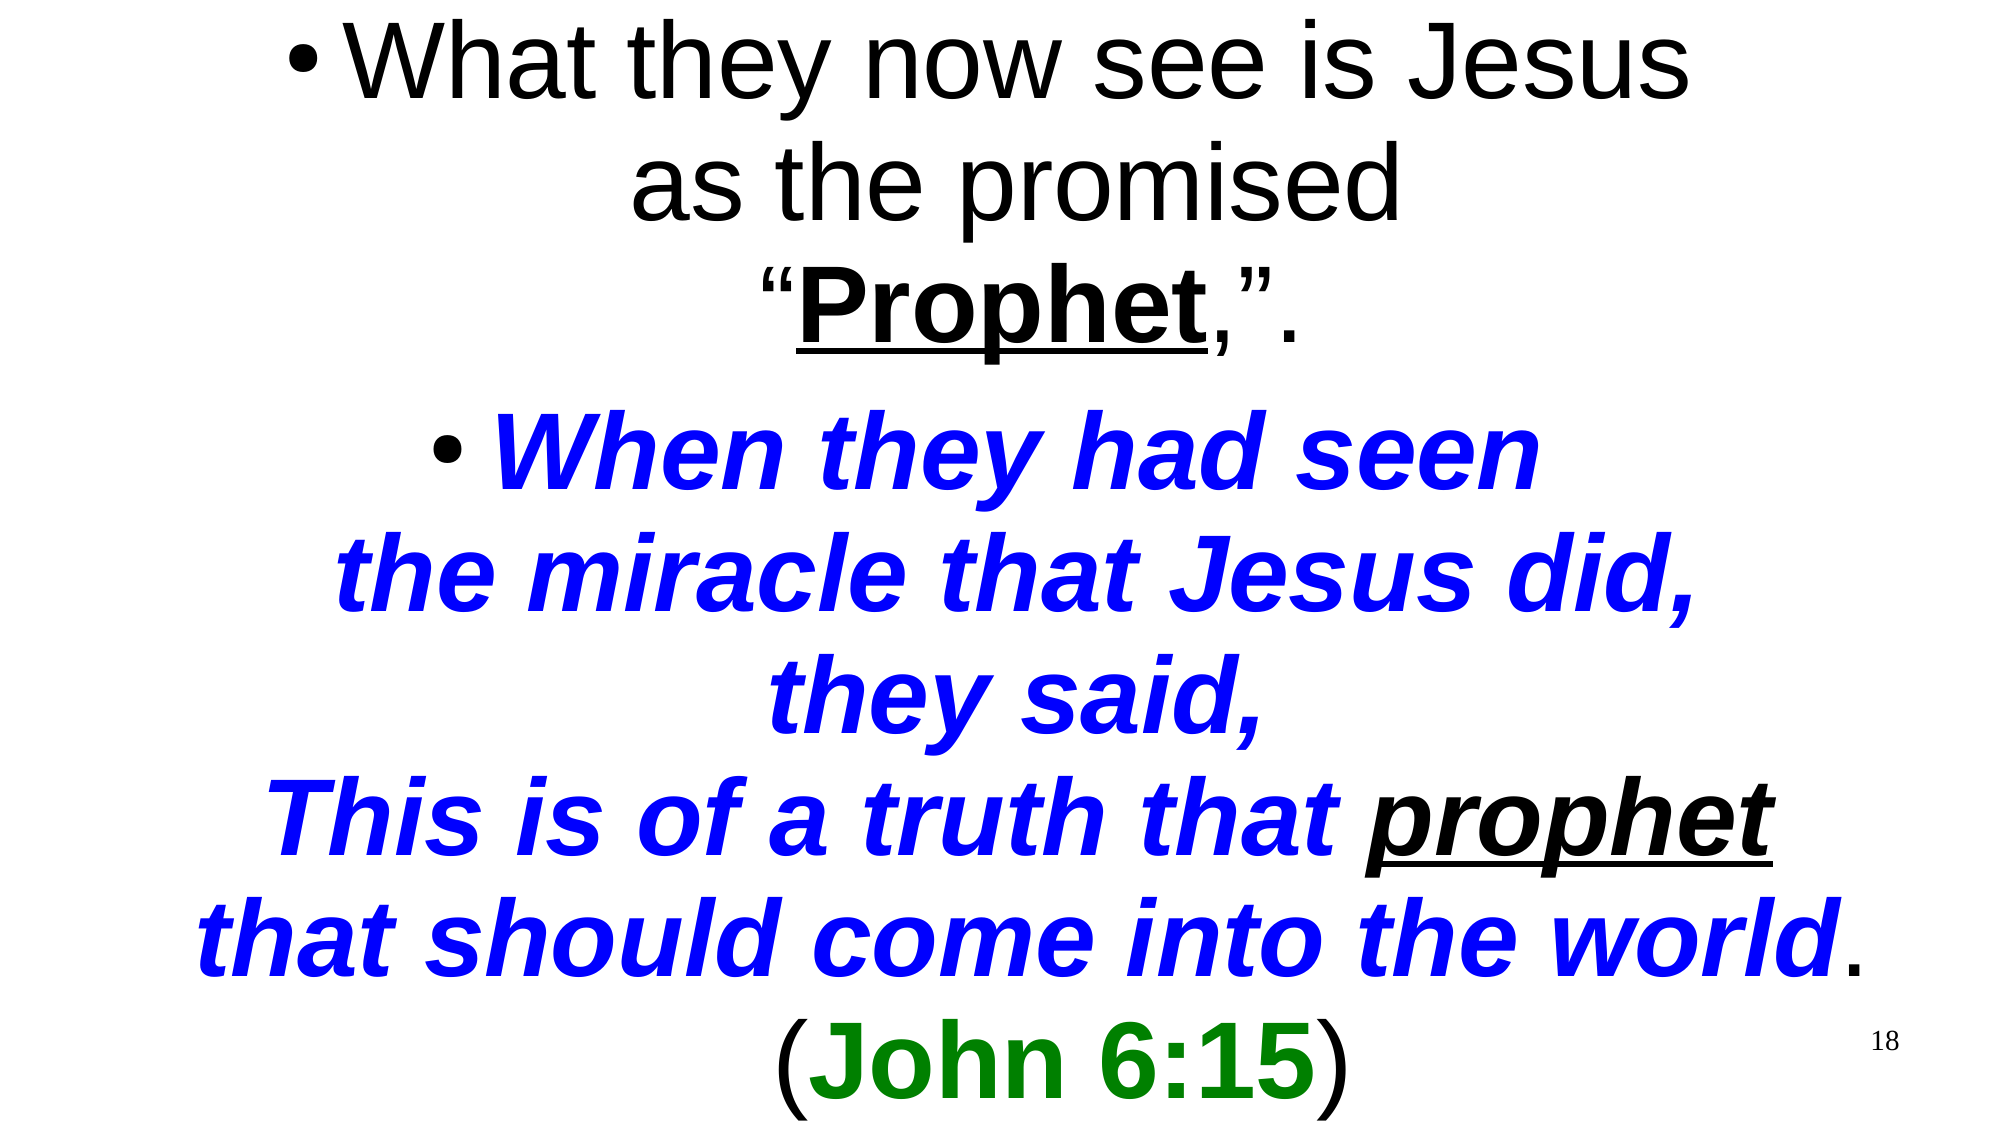

# What they now see is Jesus as the promised “Prophet,”.
When they had seen
the miracle that Jesus did,
they said,
This is of a truth that prophet
that should come into the world.
  (John 6:15)
18